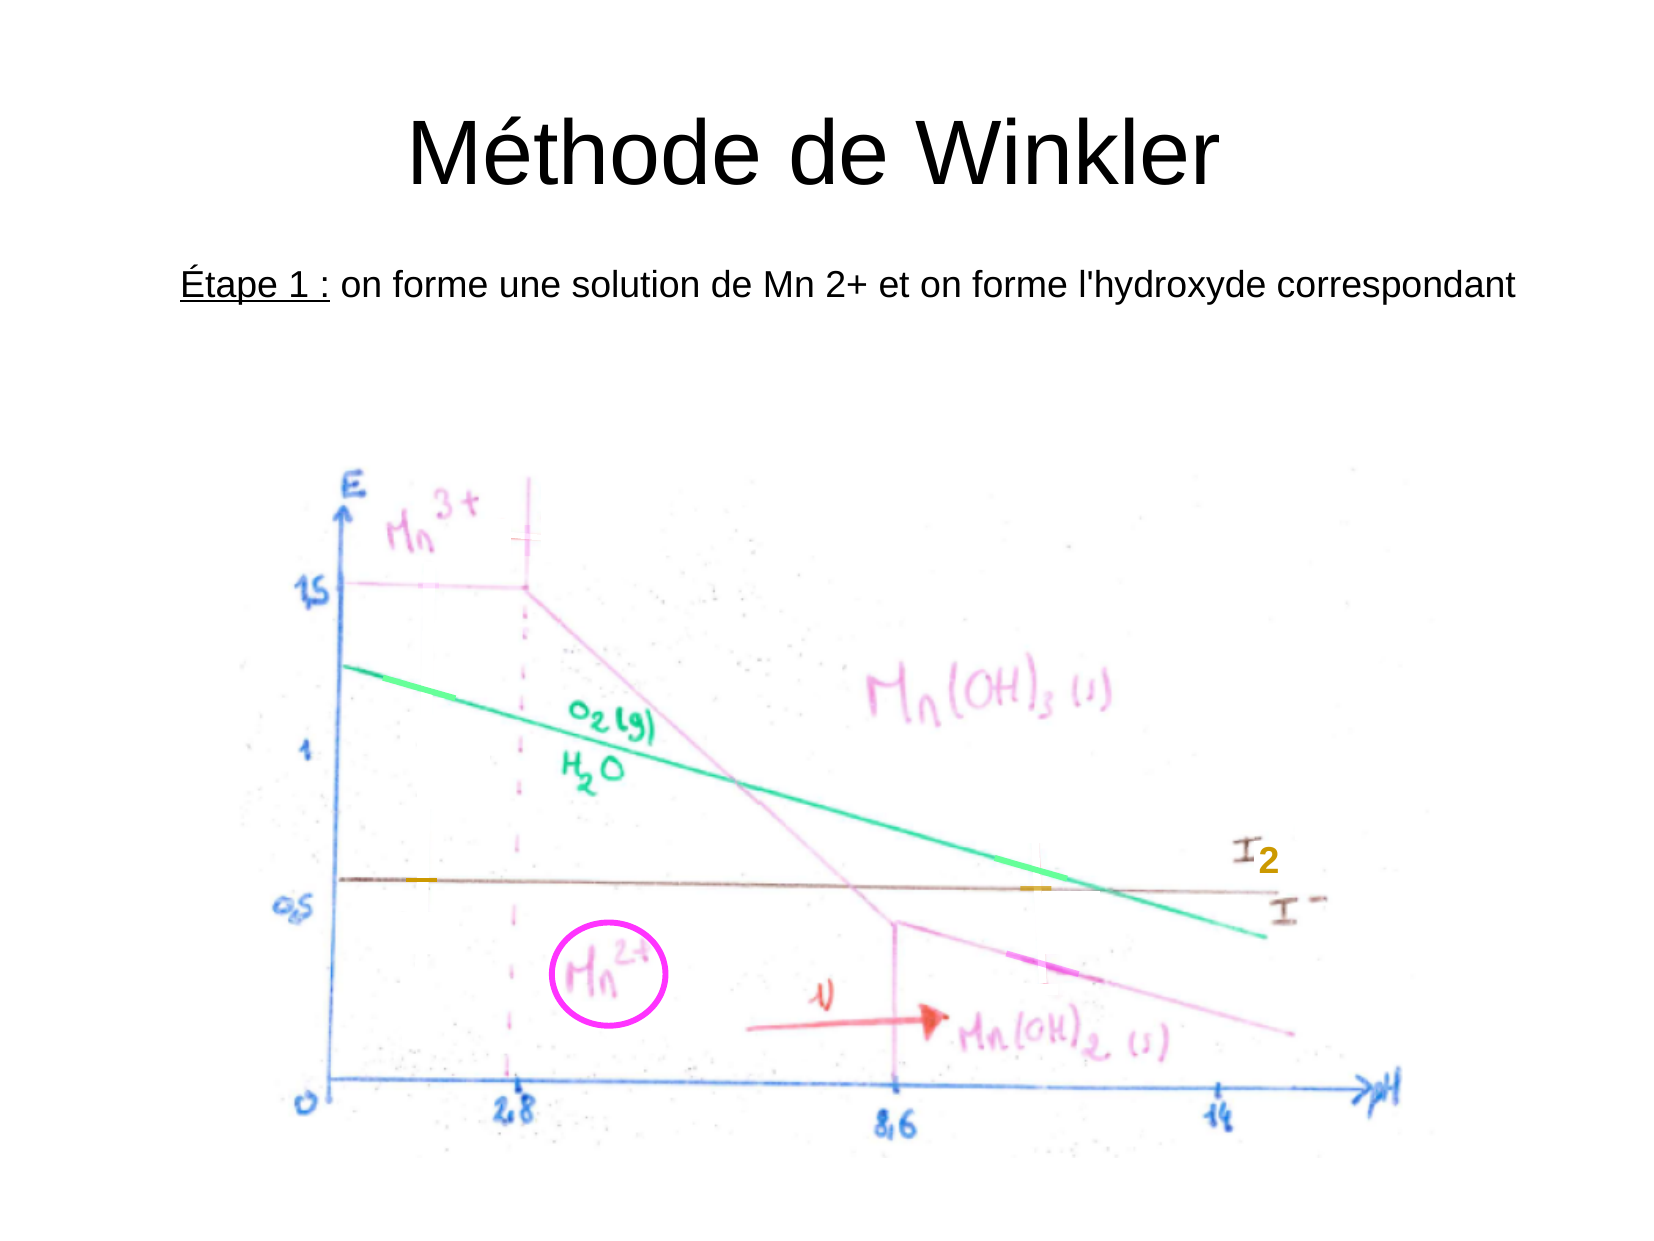

# Méthode de Winkler
Étape 1 : on forme une solution de Mn 2+ et on forme l'hydroxyde correspondant
2